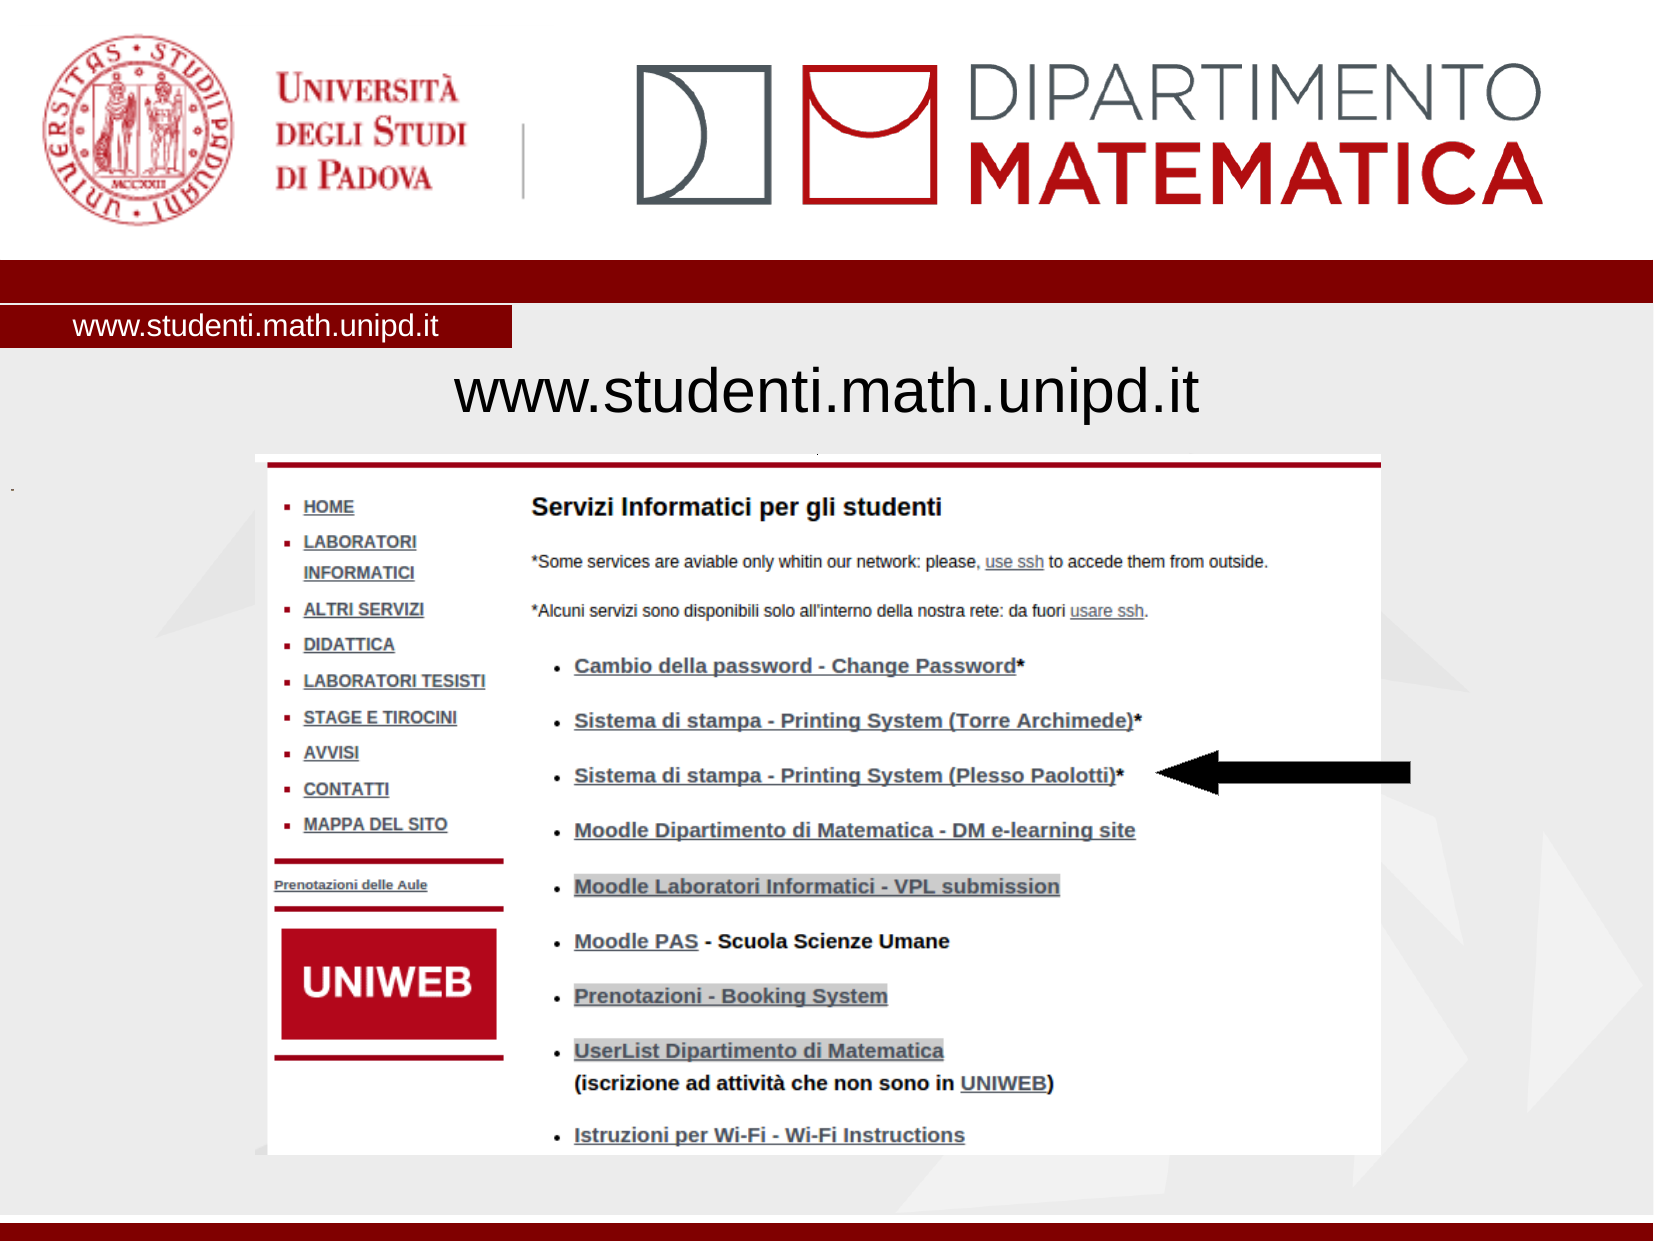

| |
| --- |
www.studenti.math.unipd.it
www.studenti.math.unipd.it
| |
| --- |